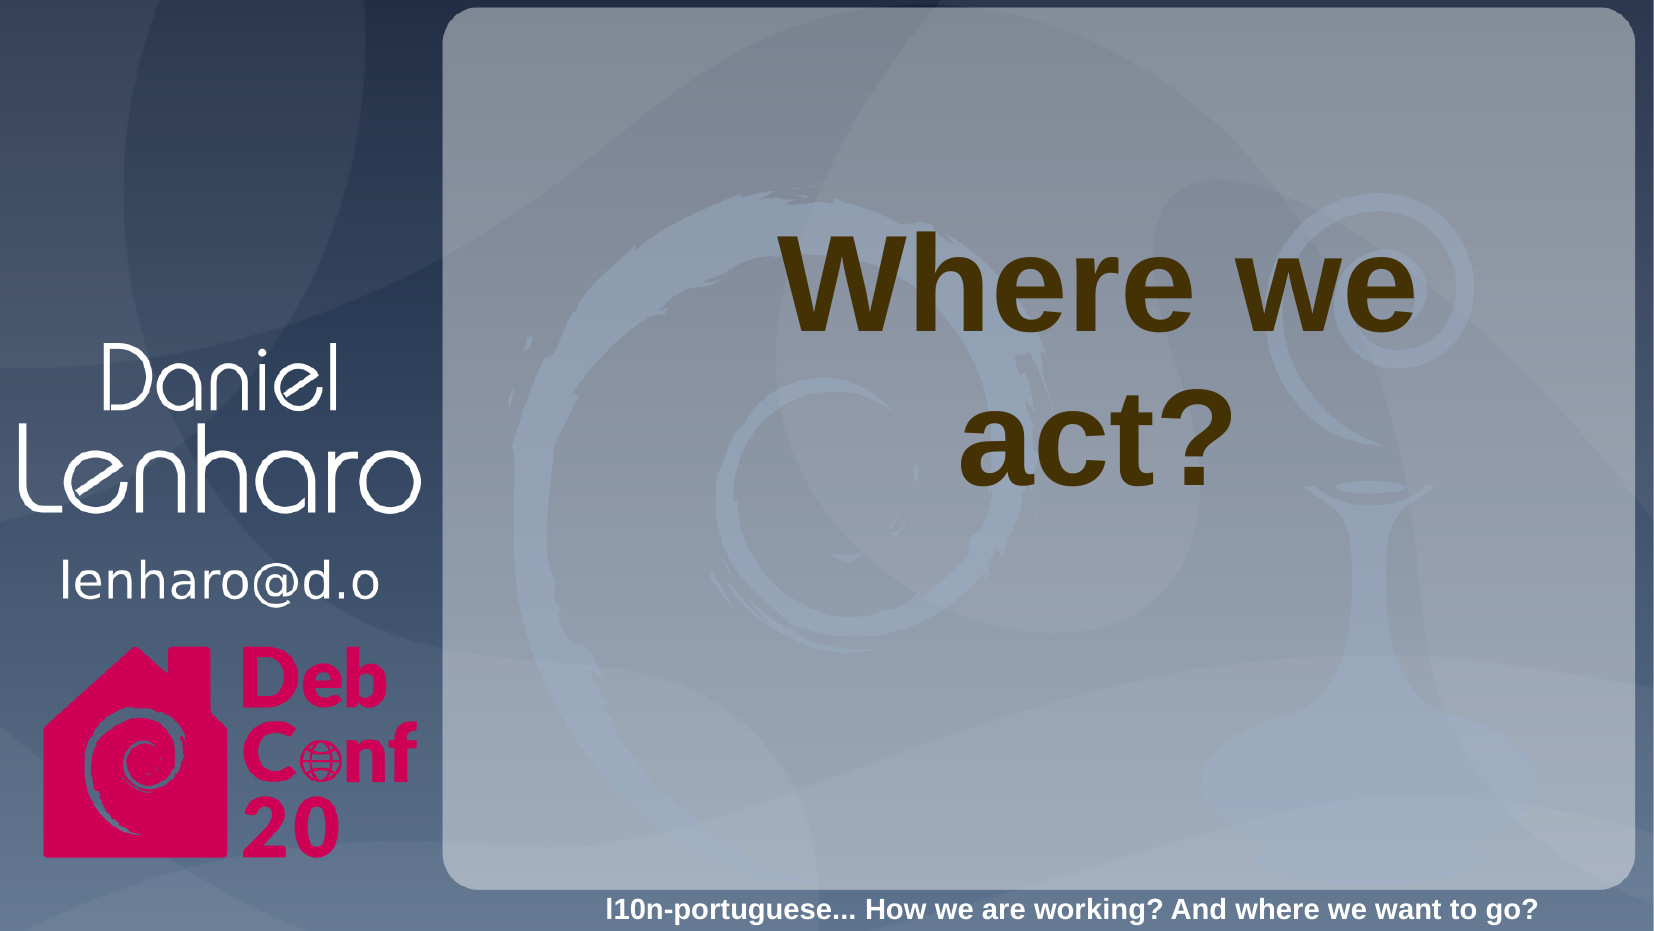

# Where we act?
l10n-portuguese... How we are working? And where we want to go?